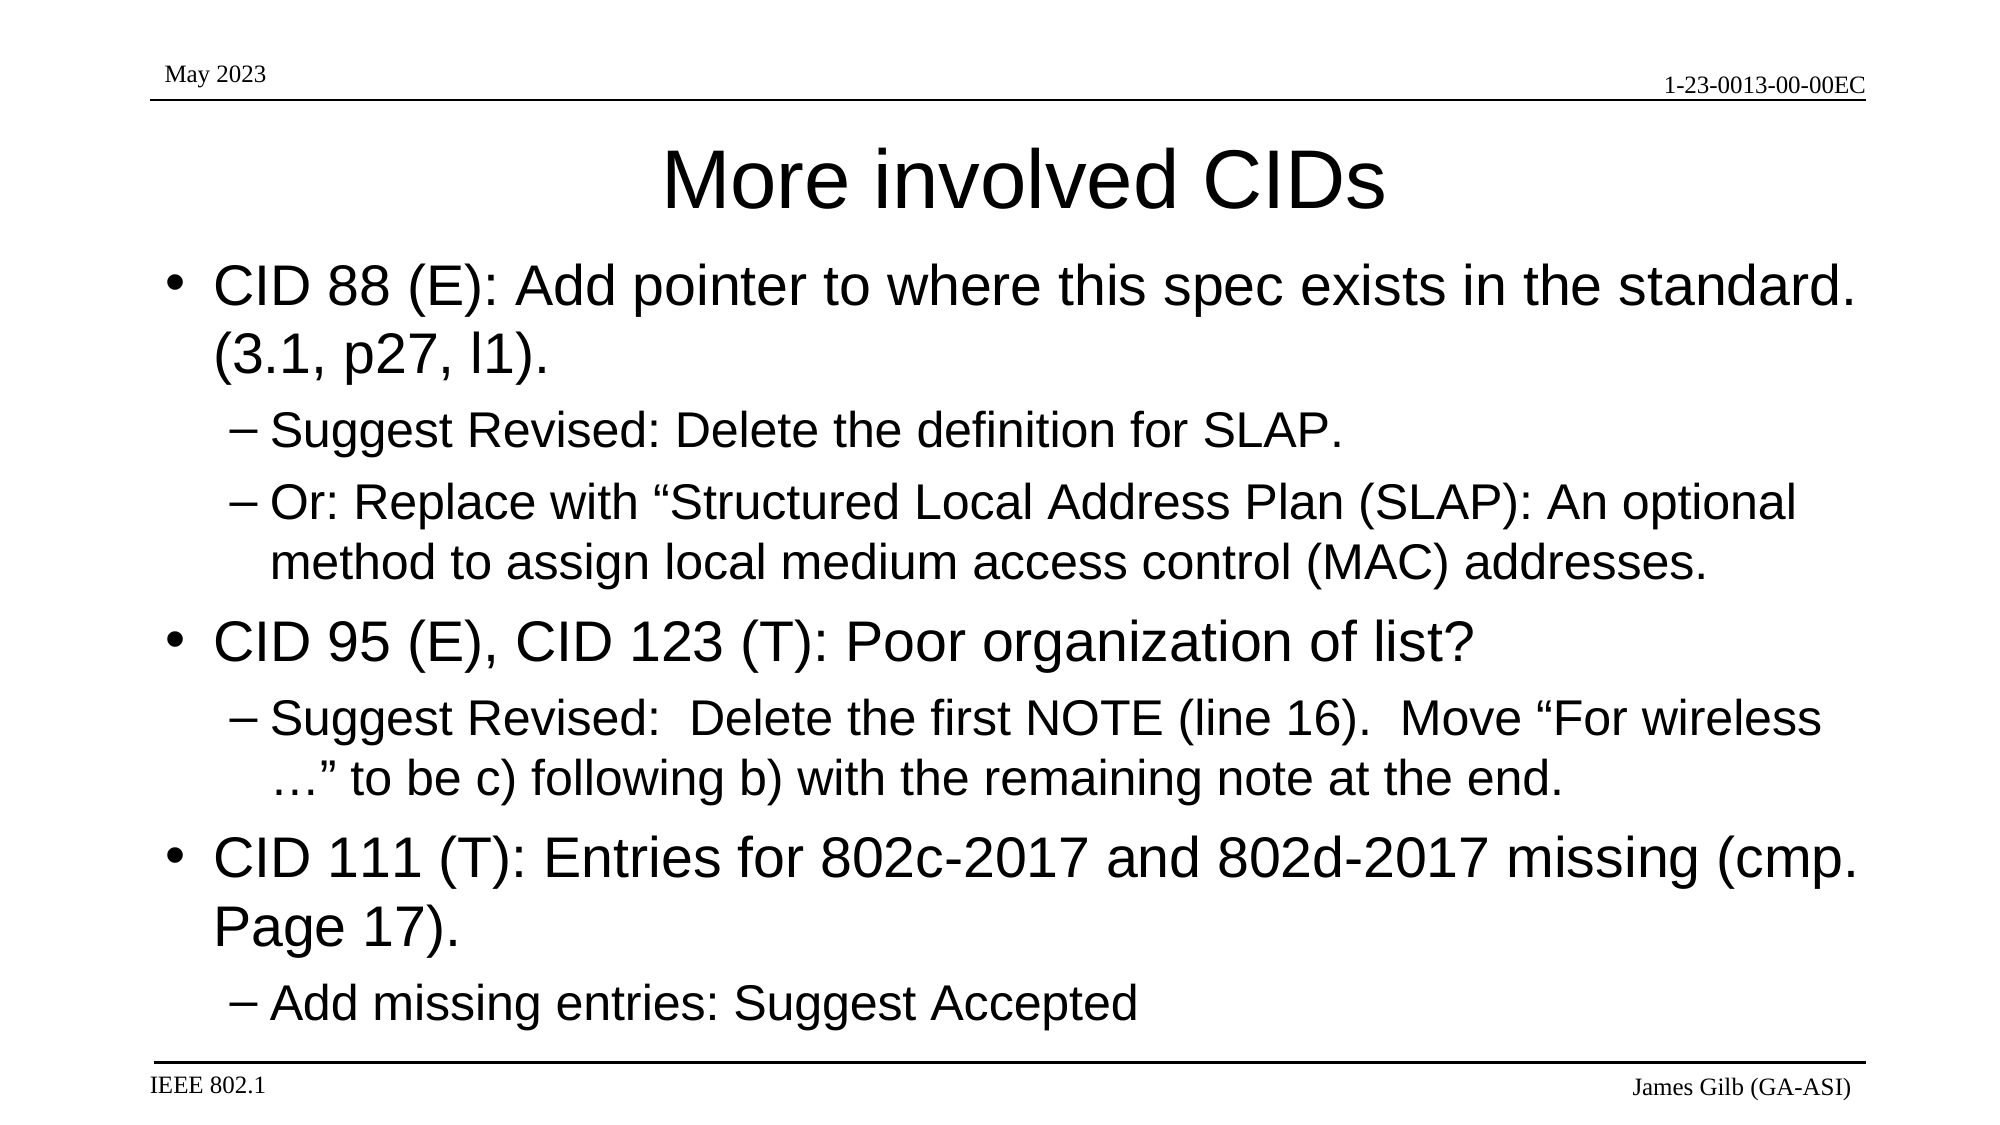

# More involved CIDs
CID 88 (E): Add pointer to where this spec exists in the standard. (3.1, p27, l1).
Suggest Revised: Delete the definition for SLAP.
Or: Replace with “Structured Local Address Plan (SLAP): An optional method to assign local medium access control (MAC) addresses.
CID 95 (E), CID 123 (T): Poor organization of list?
Suggest Revised: Delete the first NOTE (line 16). Move “For wireless …” to be c) following b) with the remaining note at the end.
CID 111 (T): Entries for 802c-2017 and 802d-2017 missing (cmp. Page 17).
Add missing entries: Suggest Accepted